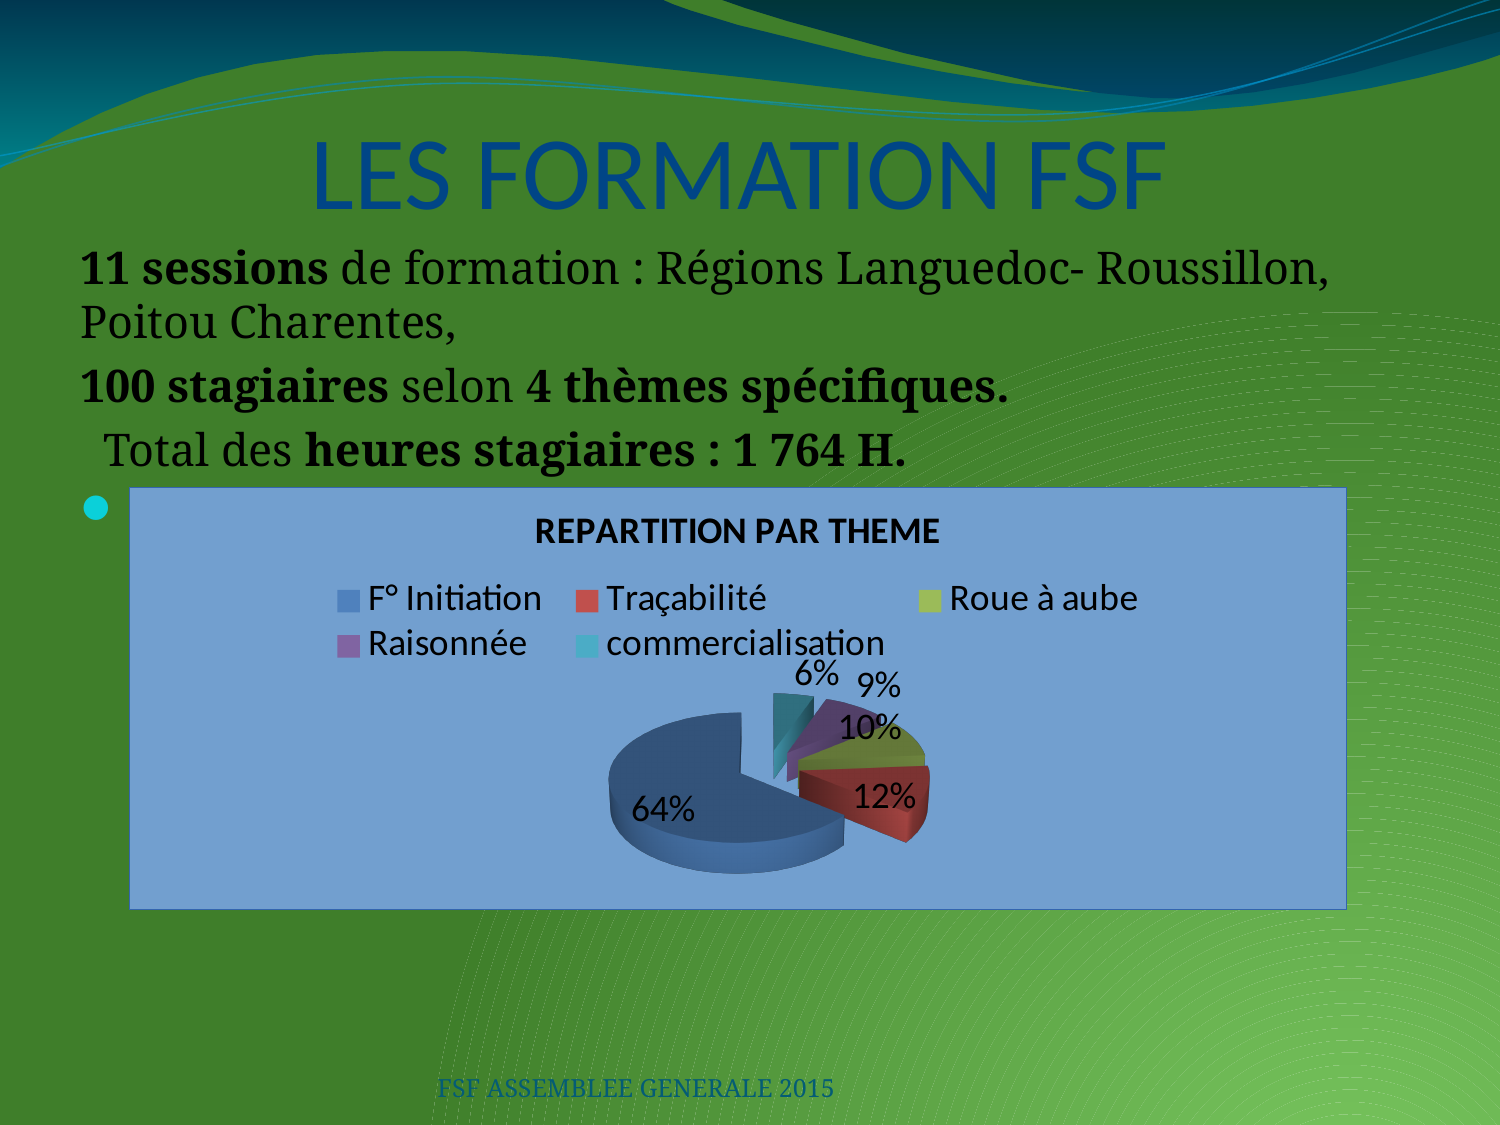

# LES FORMATION FSF
11 sessions de formation : Régions Languedoc- Roussillon, Poitou Charentes,
100 stagiaires selon 4 thèmes spécifiques.
 Total des heures stagiaires : 1 764 H.
[unsupported chart]
FSF ASSEMBLEE GENERALE 2015